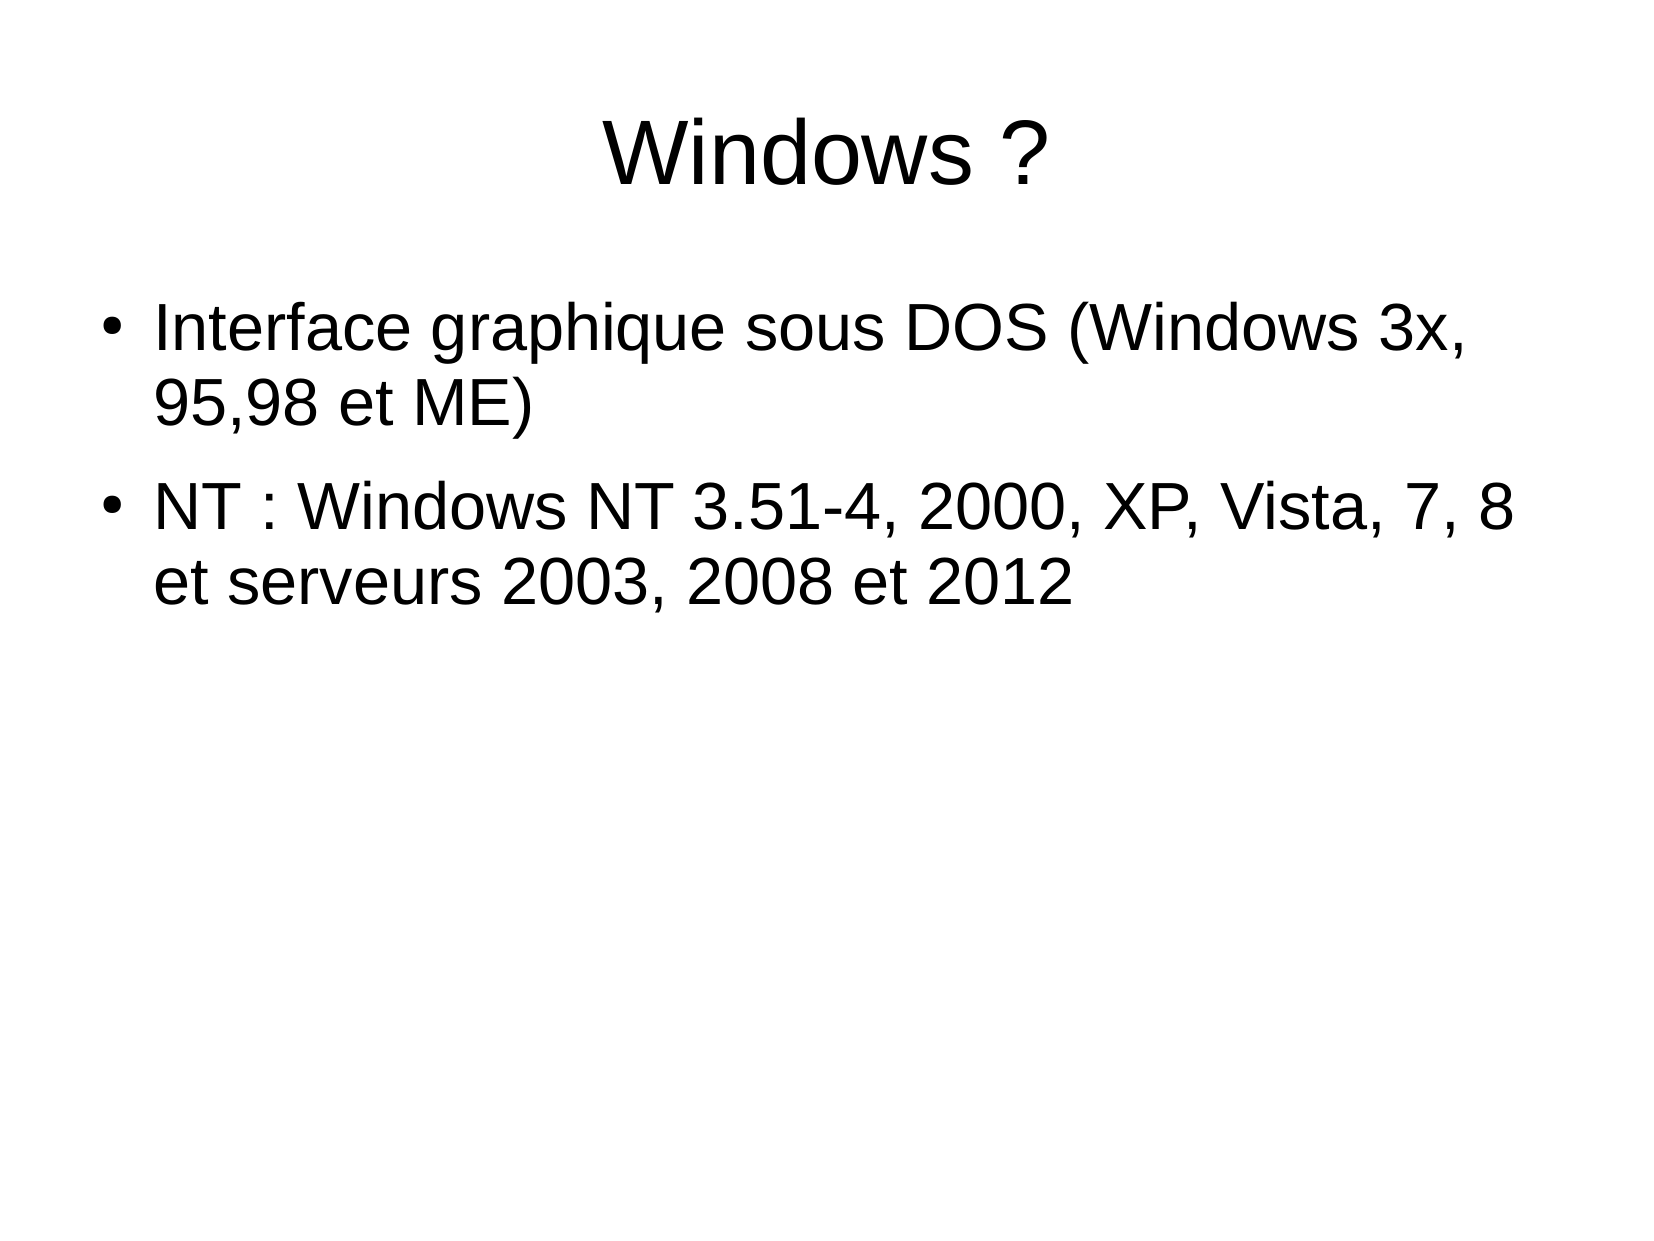

# Windows ?
Interface graphique sous DOS (Windows 3x, 95,98 et ME)
NT : Windows NT 3.51-4, 2000, XP, Vista, 7, 8 et serveurs 2003, 2008 et 2012